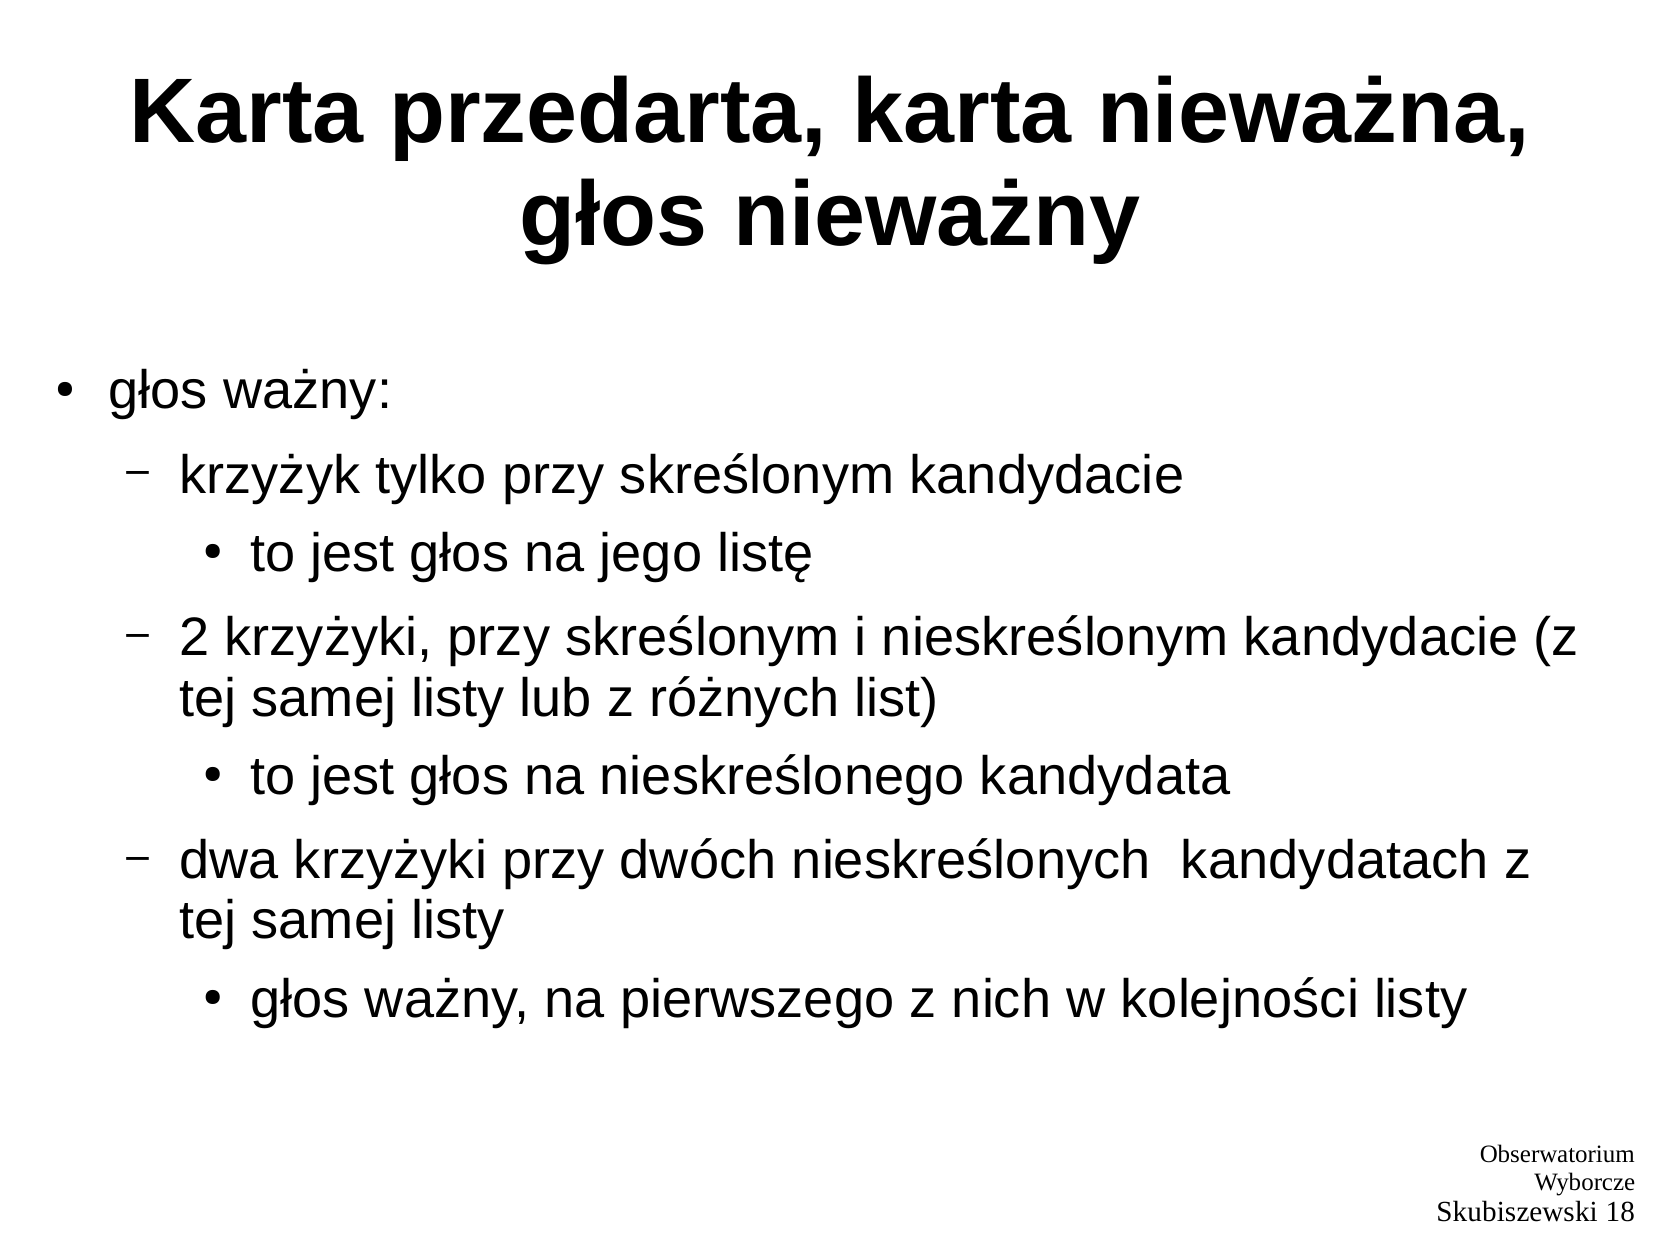

# Karta przedarta, karta nieważna, głos nieważny
głos ważny:
krzyżyk tylko przy skreślonym kandydacie
to jest głos na jego listę
2 krzyżyki, przy skreślonym i nieskreślonym kandydacie (z tej samej listy lub z różnych list)
to jest głos na nieskreślonego kandydata
dwa krzyżyki przy dwóch nieskreślonych kandydatach z tej samej listy
głos ważny, na pierwszego z nich w kolejności listy
18